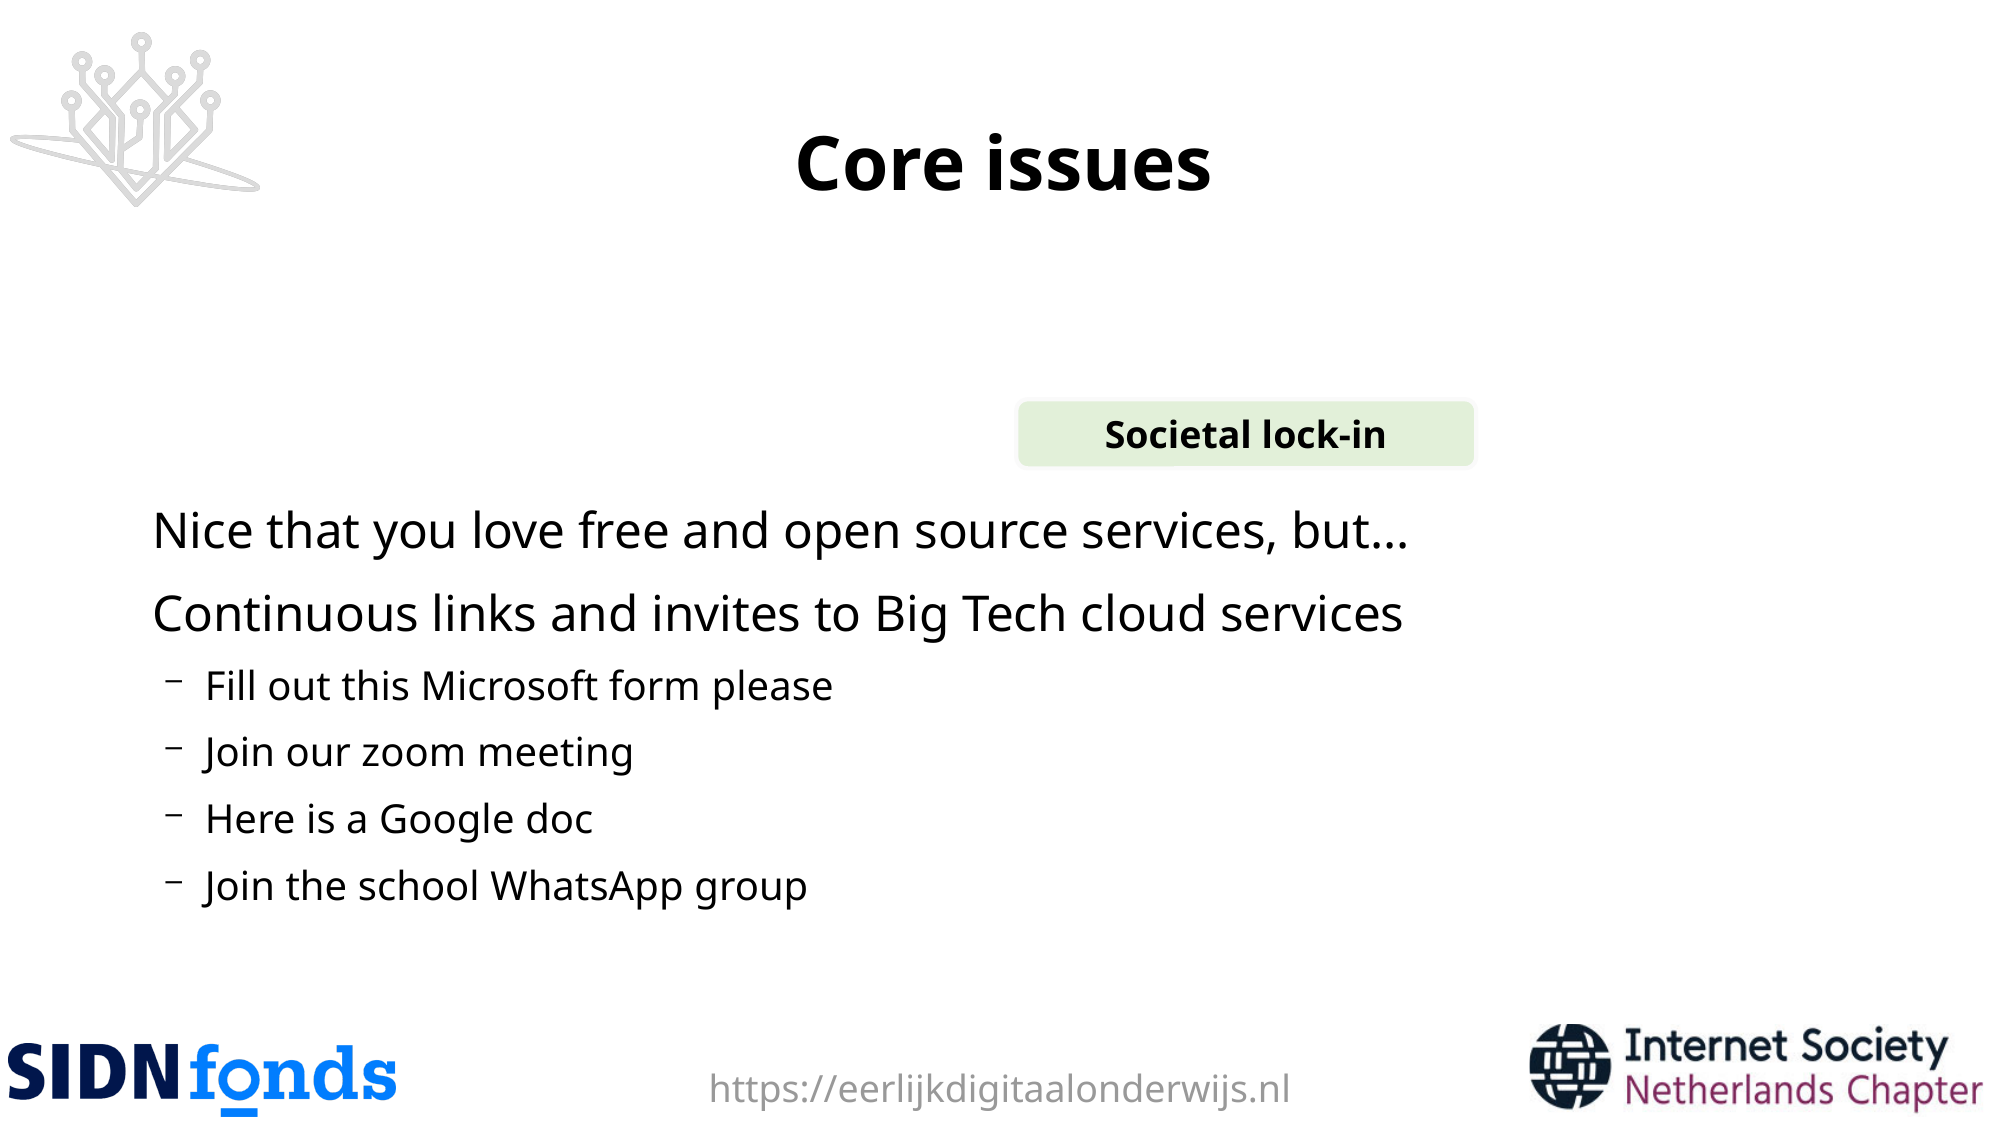

Core issues
# Nice that you love free and open source services, but...
Continuous links and invites to Big Tech cloud services
Fill out this Microsoft form please
Join our zoom meeting
Here is a Google doc
Join the school WhatsApp group
Societal lock-in
https://eerlijkdigitaalonderwijs.nl